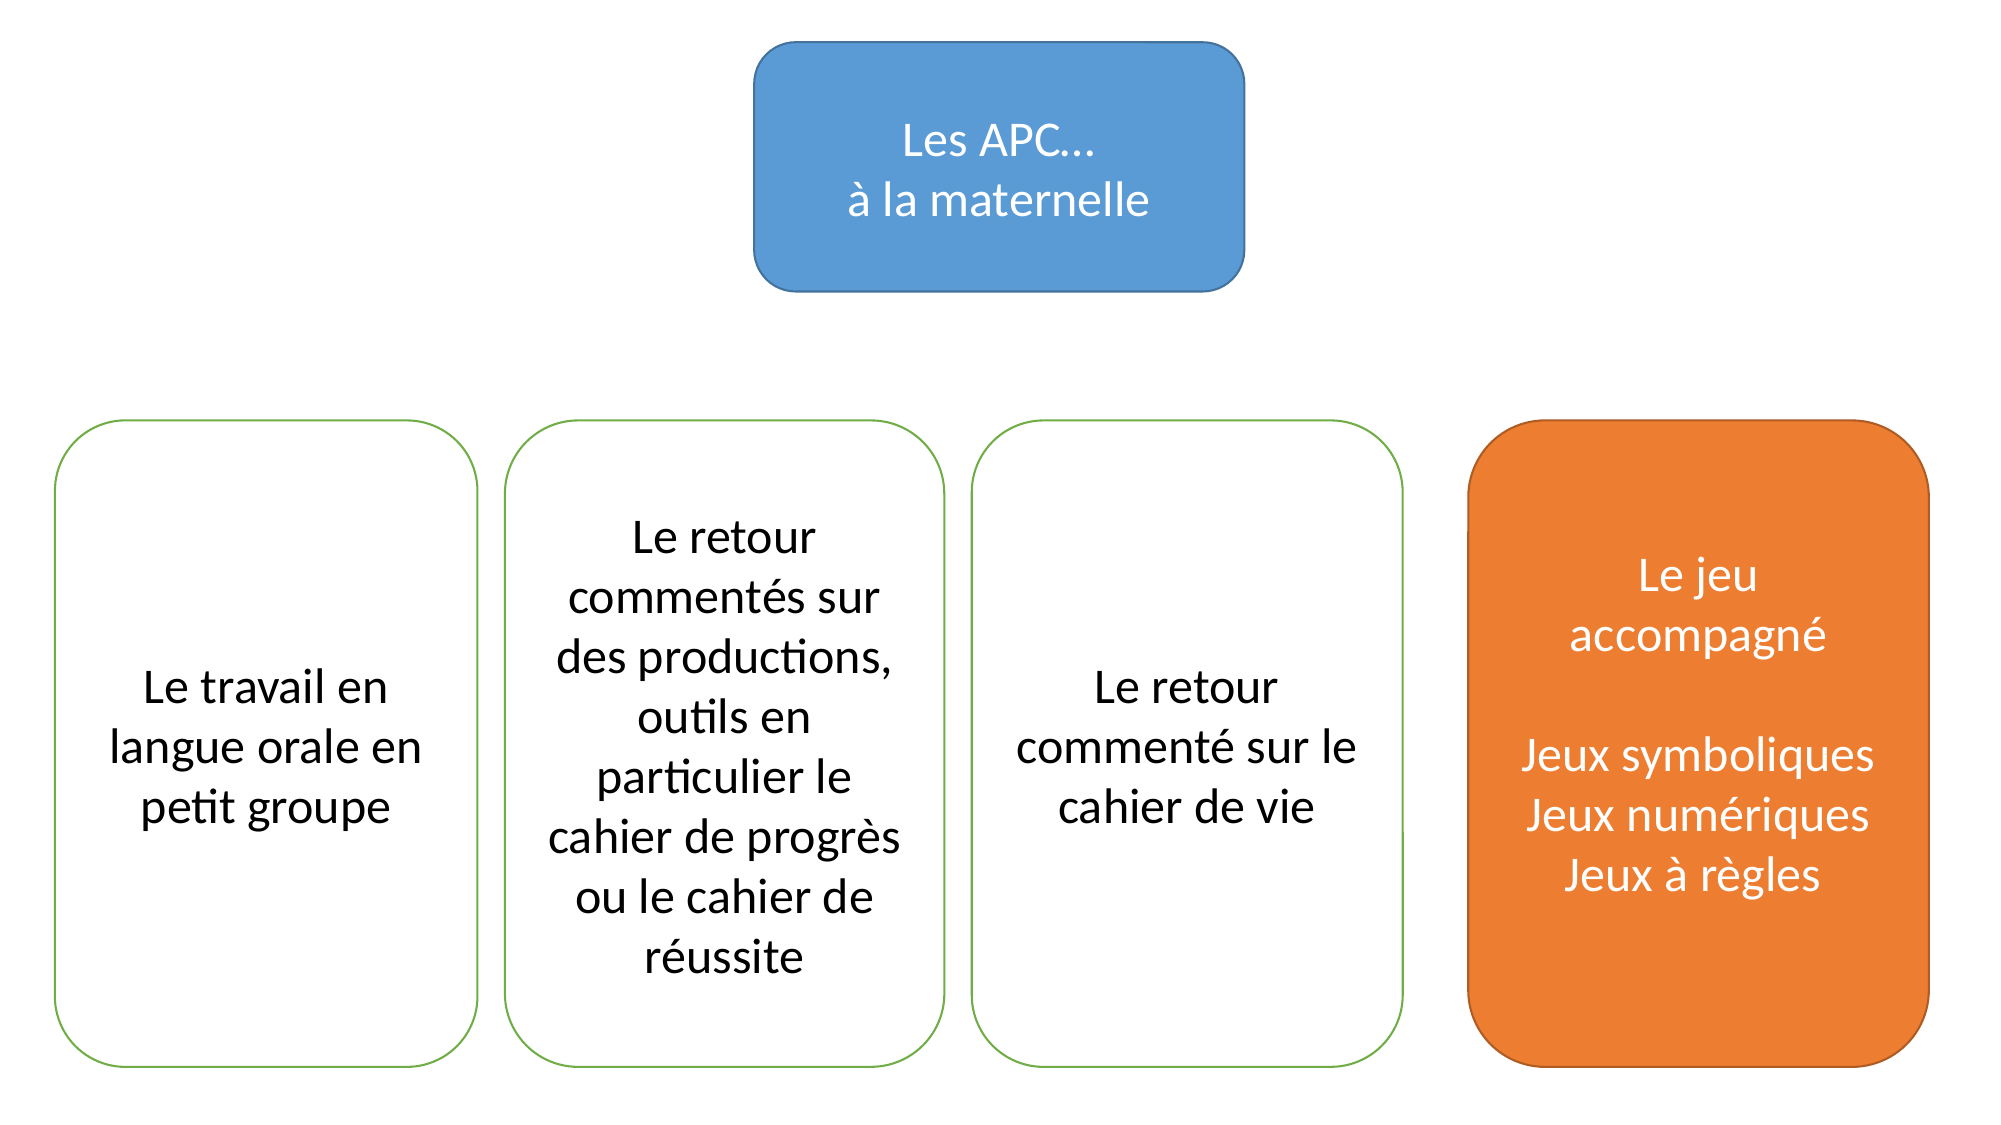

Les APC…
à la maternelle
Le travail en langue orale en petit groupe
Le retour commentés sur des productions, outils en particulier le cahier de progrès ou le cahier de réussite
Le retour commenté sur le cahier de vie
Le jeu accompagné
Jeux symboliques
Jeux numériques
Jeux à règles